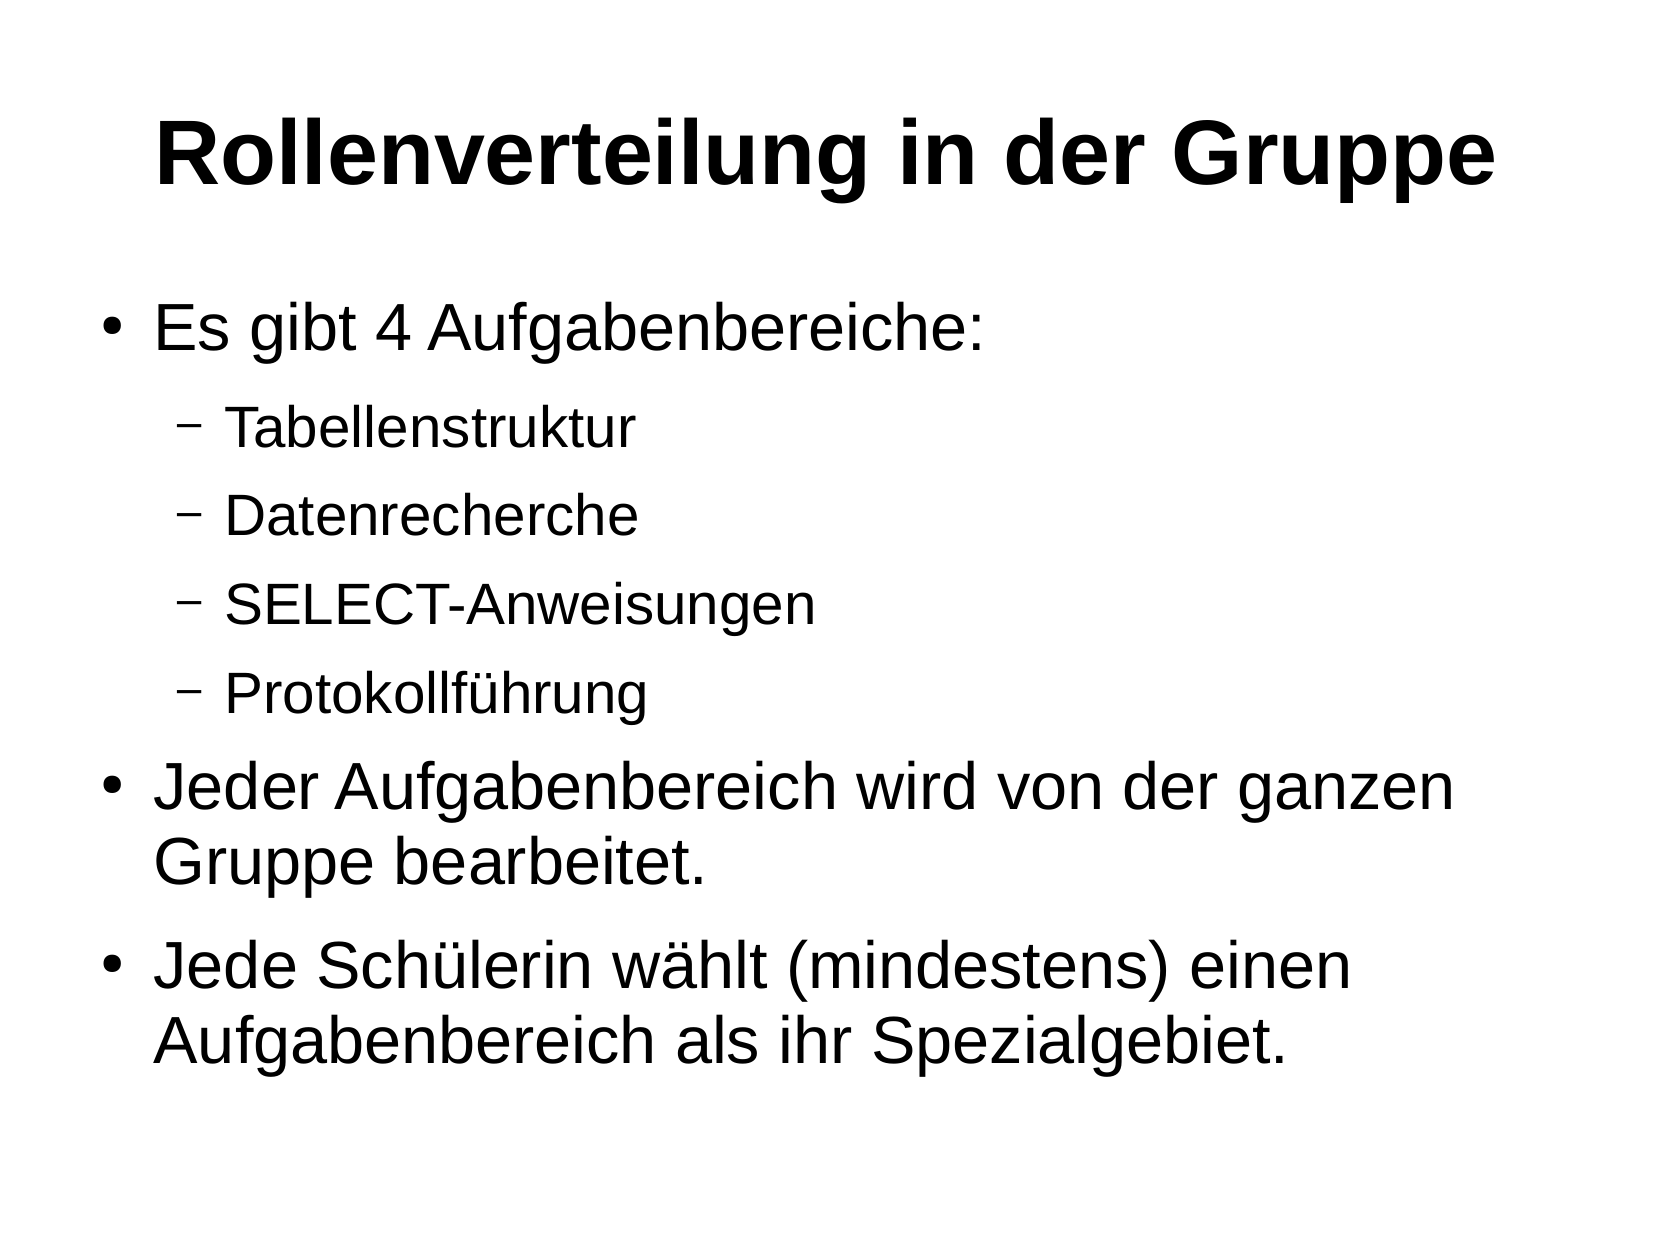

# Rollenverteilung in der Gruppe
Es gibt 4 Aufgabenbereiche:
Tabellenstruktur
Datenrecherche
SELECT-Anweisungen
Protokollführung
Jeder Aufgabenbereich wird von der ganzen Gruppe bearbeitet.
Jede Schülerin wählt (mindestens) einen Aufgabenbereich als ihr Spezialgebiet.